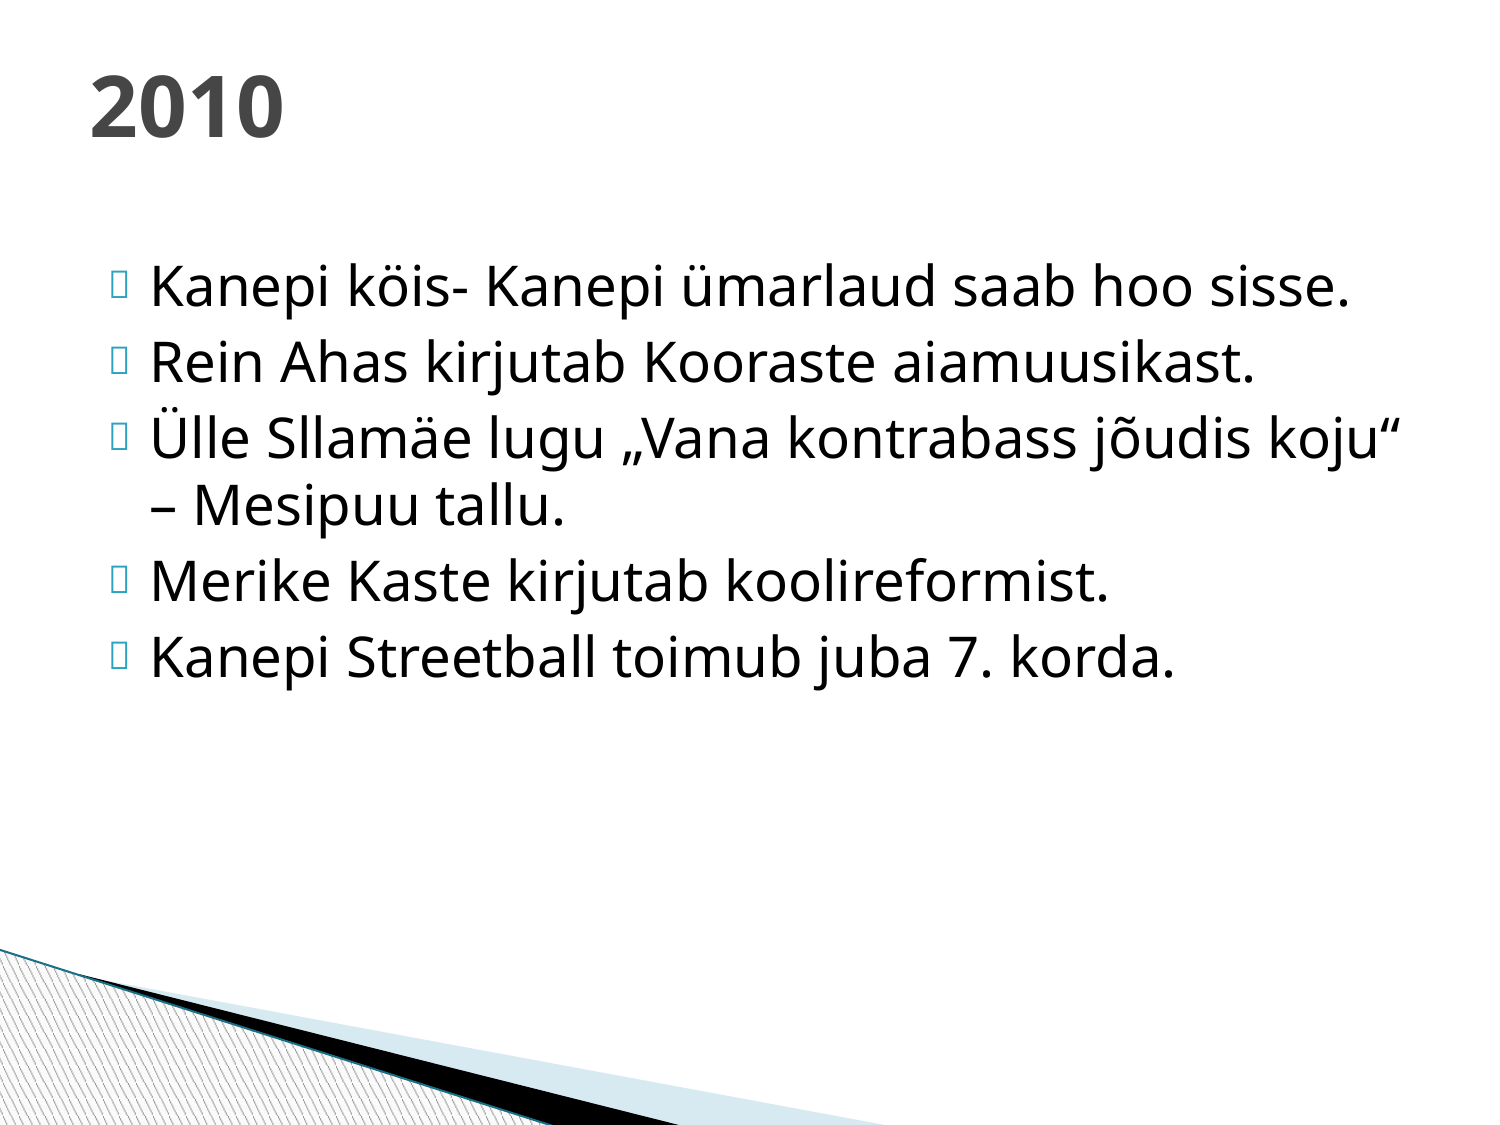

2010
# Kanepi köis- Kanepi ümarlaud saab hoo sisse.
Rein Ahas kirjutab Kooraste aiamuusikast.
Ülle Sllamäe lugu „Vana kontrabass jõudis koju“ – Mesipuu tallu.
Merike Kaste kirjutab koolireformist.
Kanepi Streetball toimub juba 7. korda.